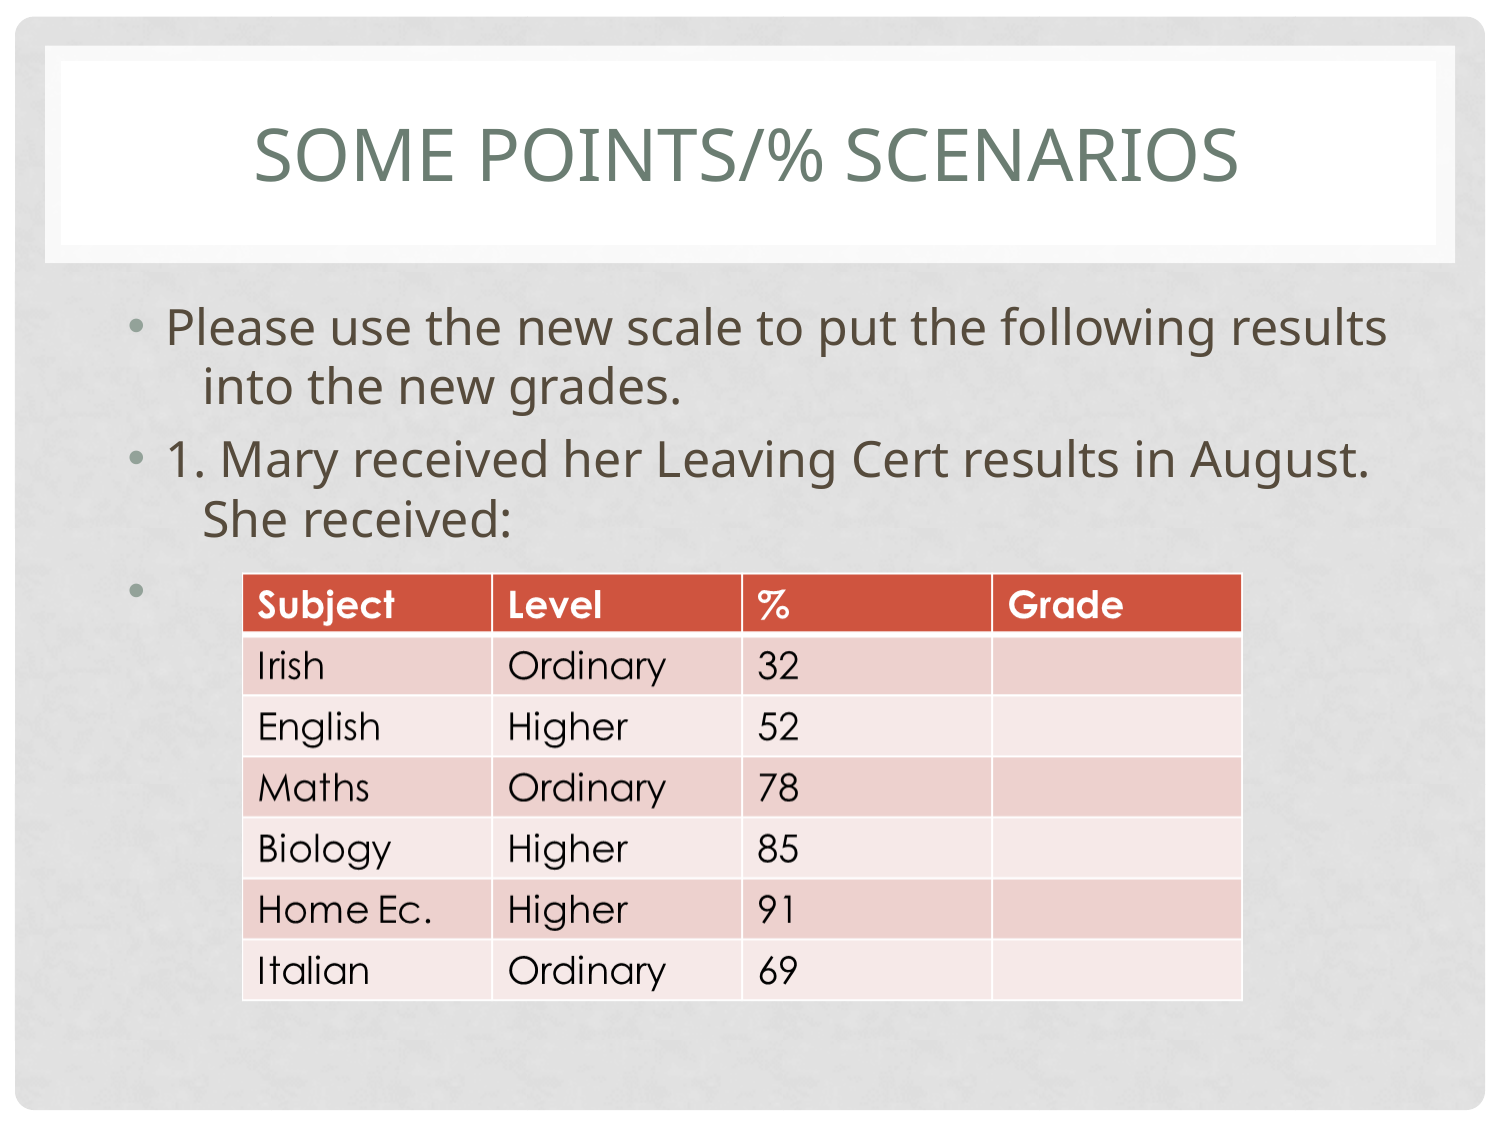

# Some points/% Scenarios
Please use the new scale to put the following results into the new grades.
1. Mary received her Leaving Cert results in August. She received: